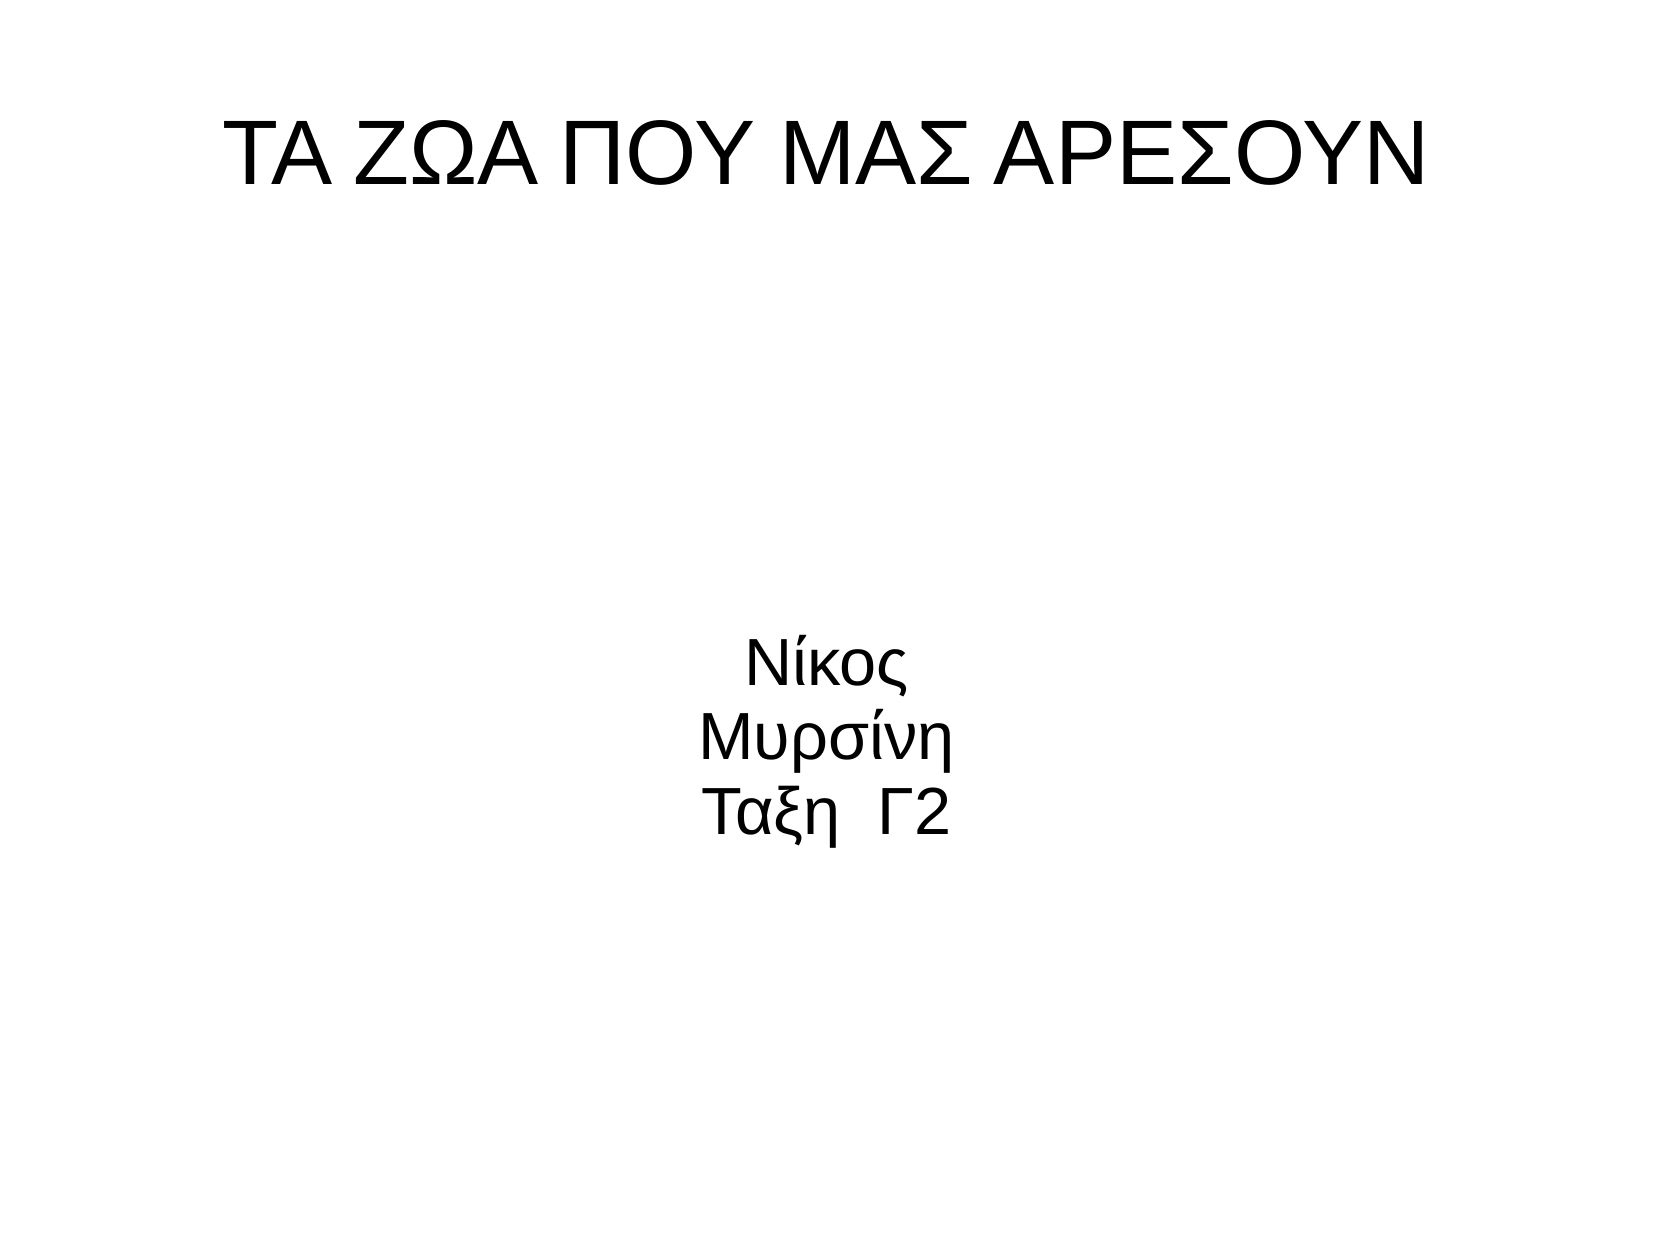

# ΤΑ ΖΩΑ ΠΟΥ ΜΑΣ ΑΡΕΣΟΥΝ
Νίκος
Μυρσίνη
Ταξη Γ2